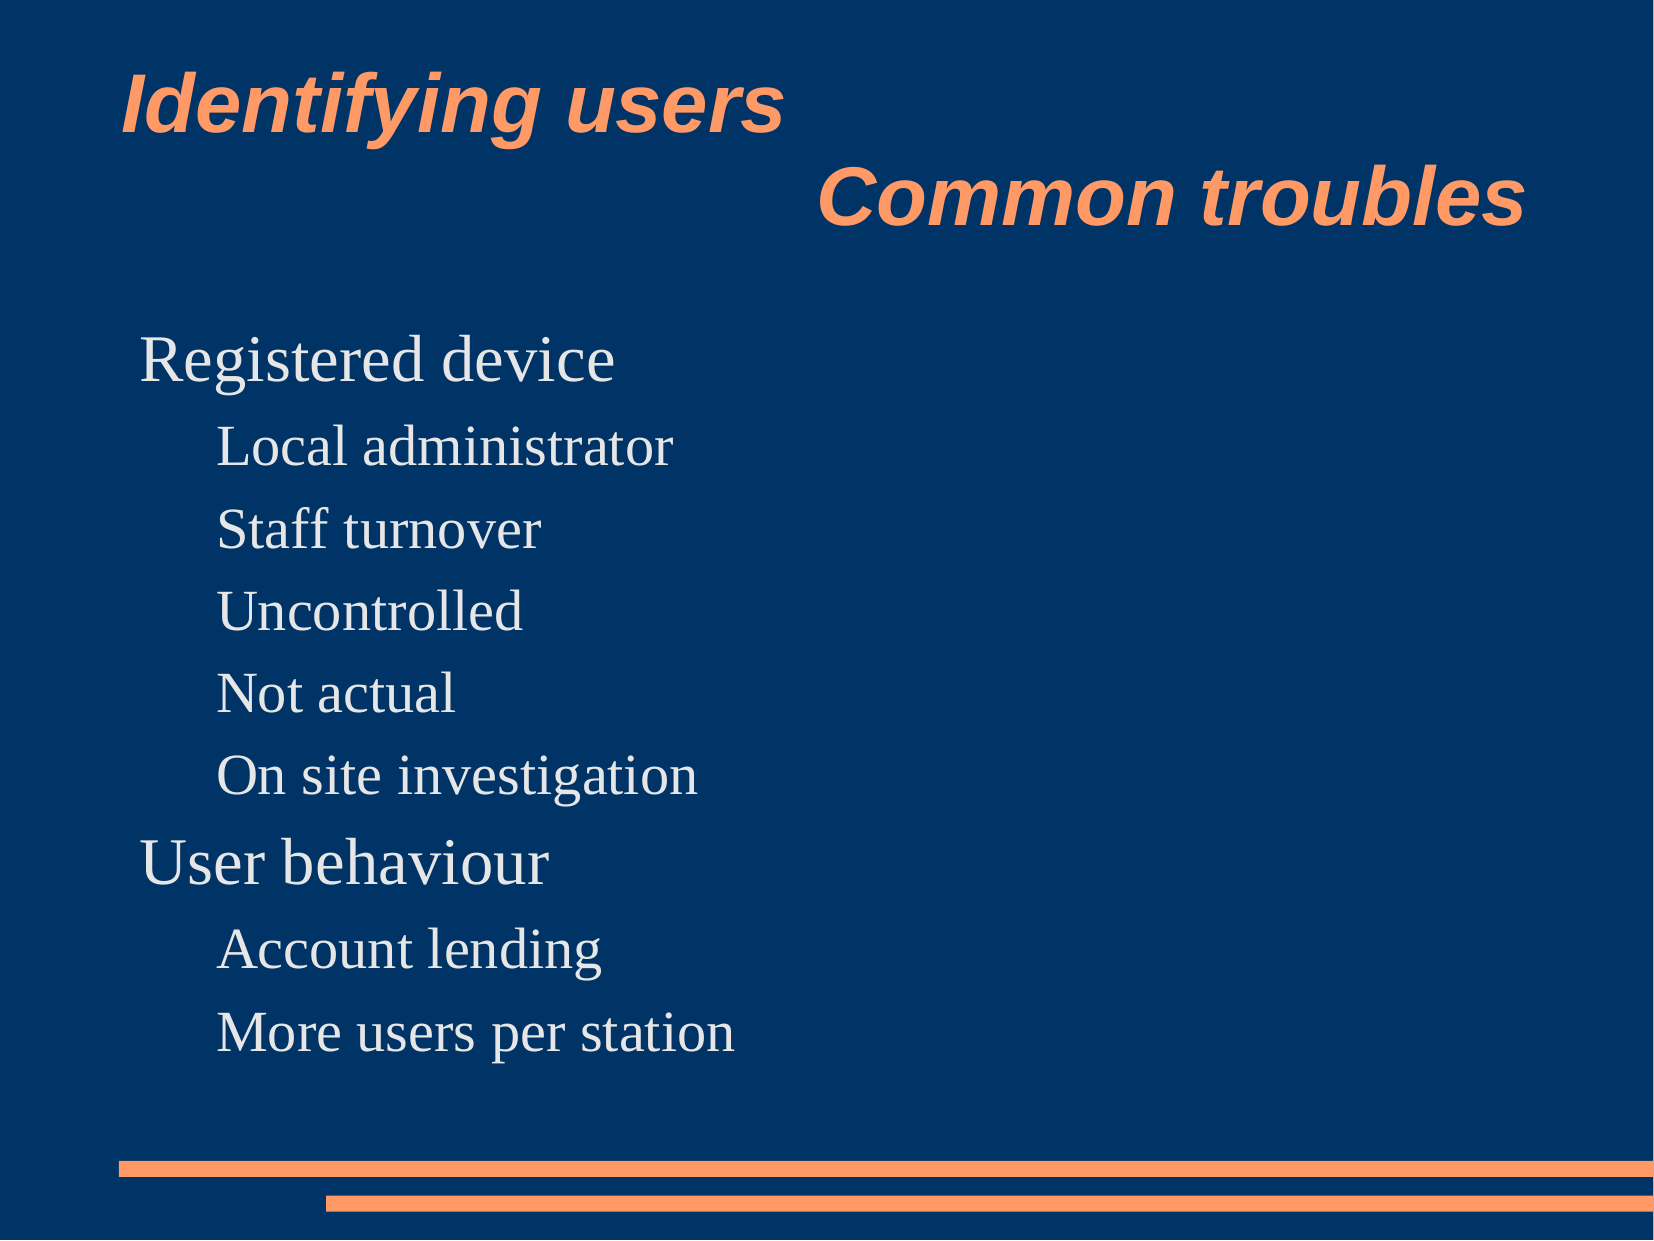

# Identifying users Common troubles
Registered device
Local administrator
Staff turnover
Uncontrolled
Not actual
On site investigation
User behaviour
Account lending
More users per station